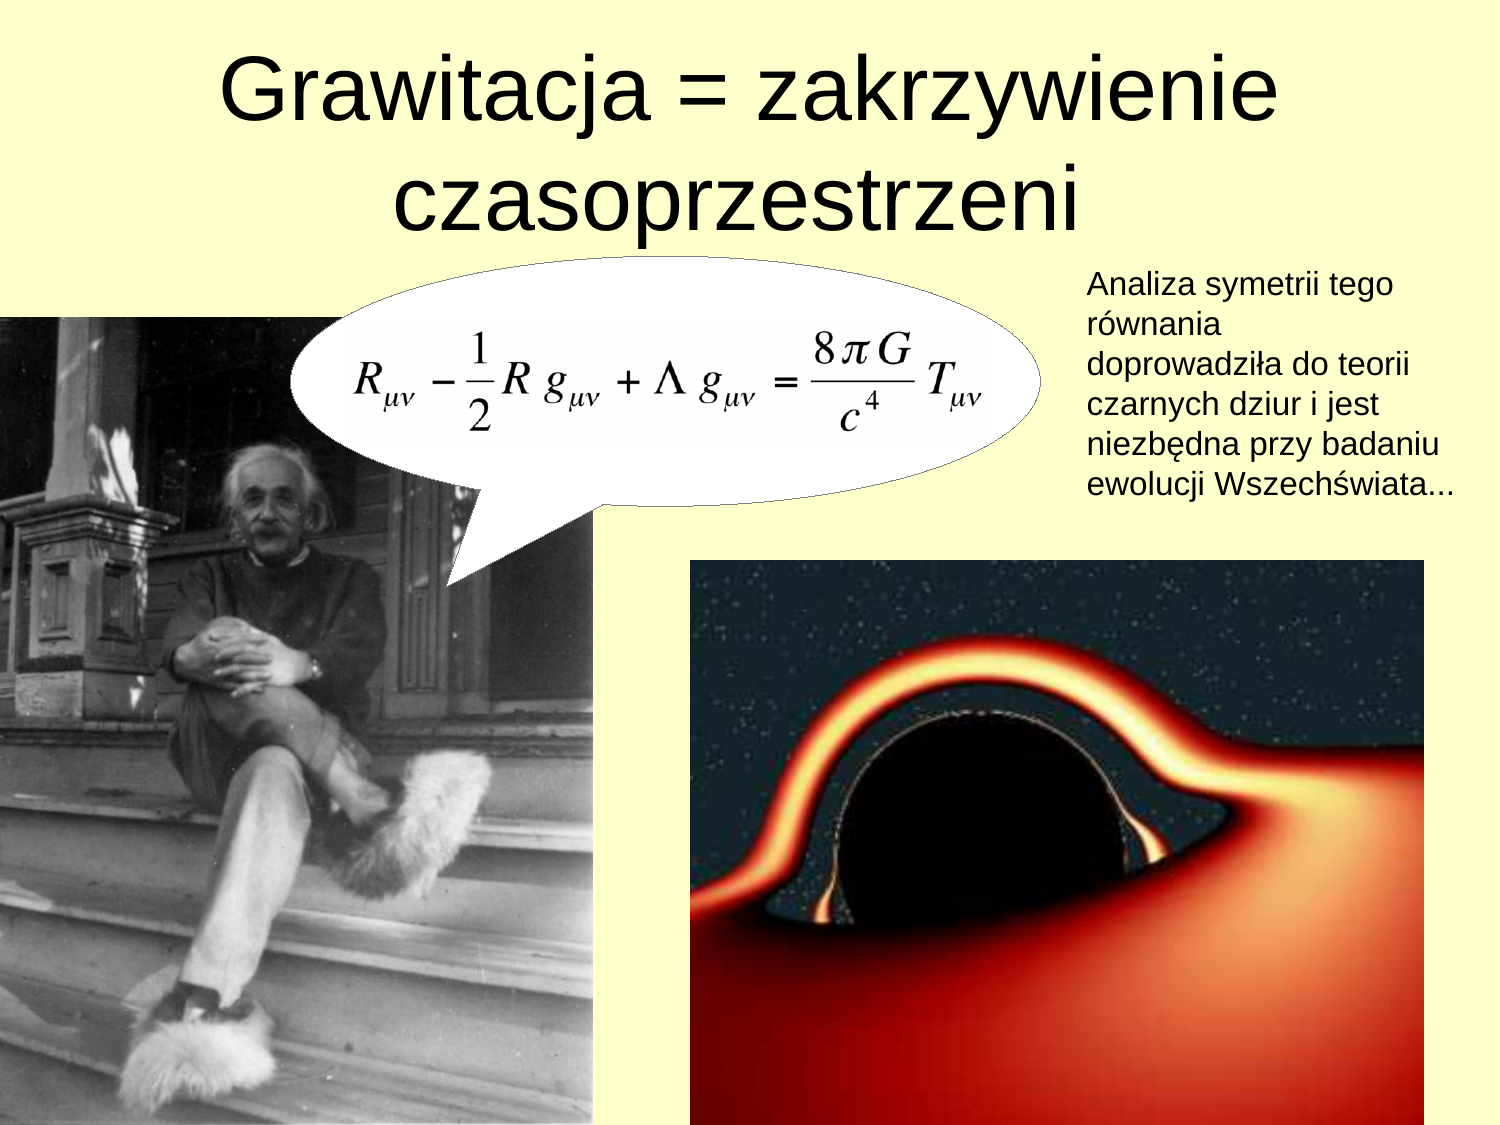

# Grawitacja = zakrzywienie czasoprzestrzeni
Analiza symetrii tego równania
doprowadziła do teorii czarnych dziur i jest niezbędna przy badaniu ewolucji Wszechświata...